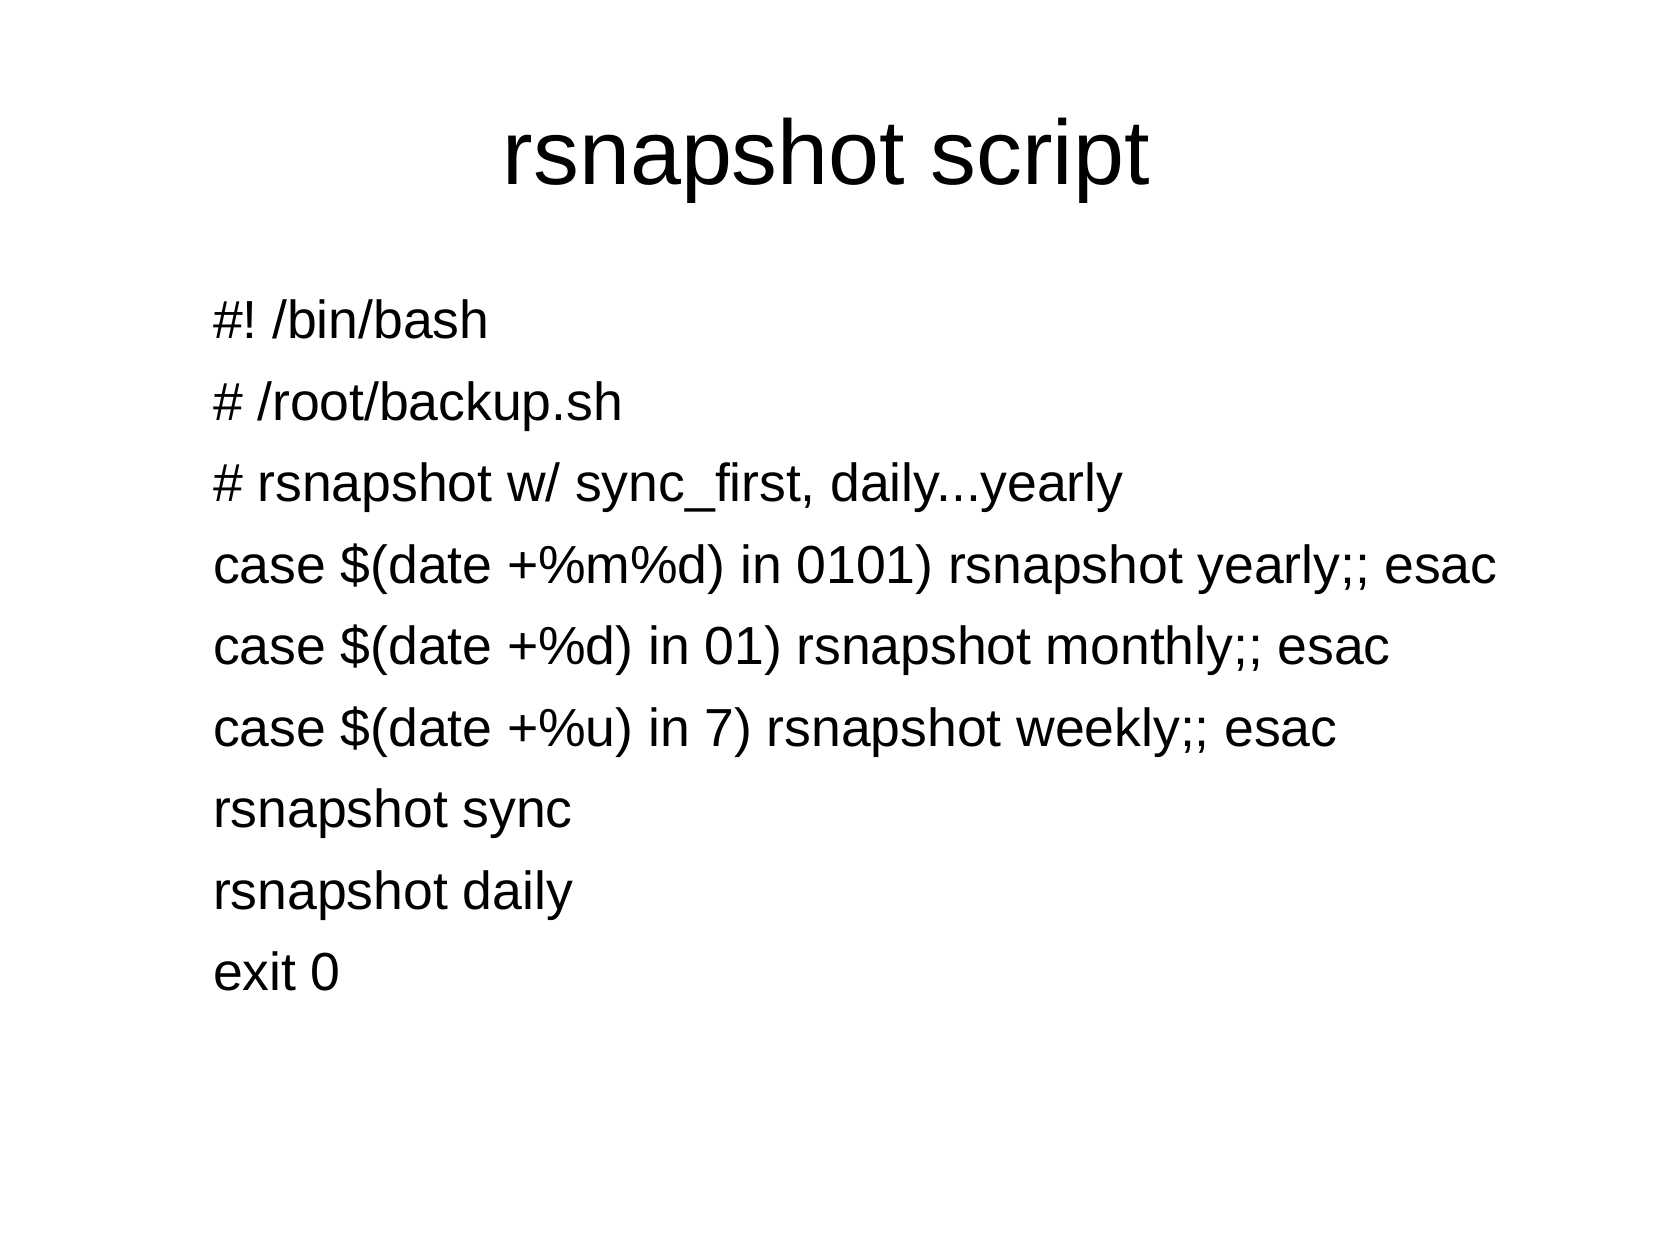

# rsnapshot script
#! /bin/bash
# /root/backup.sh
# rsnapshot w/ sync_first, daily...yearly
case $(date +%m%d) in 0101) rsnapshot yearly;; esac
case $(date +%d) in 01) rsnapshot monthly;; esac
case $(date +%u) in 7) rsnapshot weekly;; esac
rsnapshot sync
rsnapshot daily
exit 0